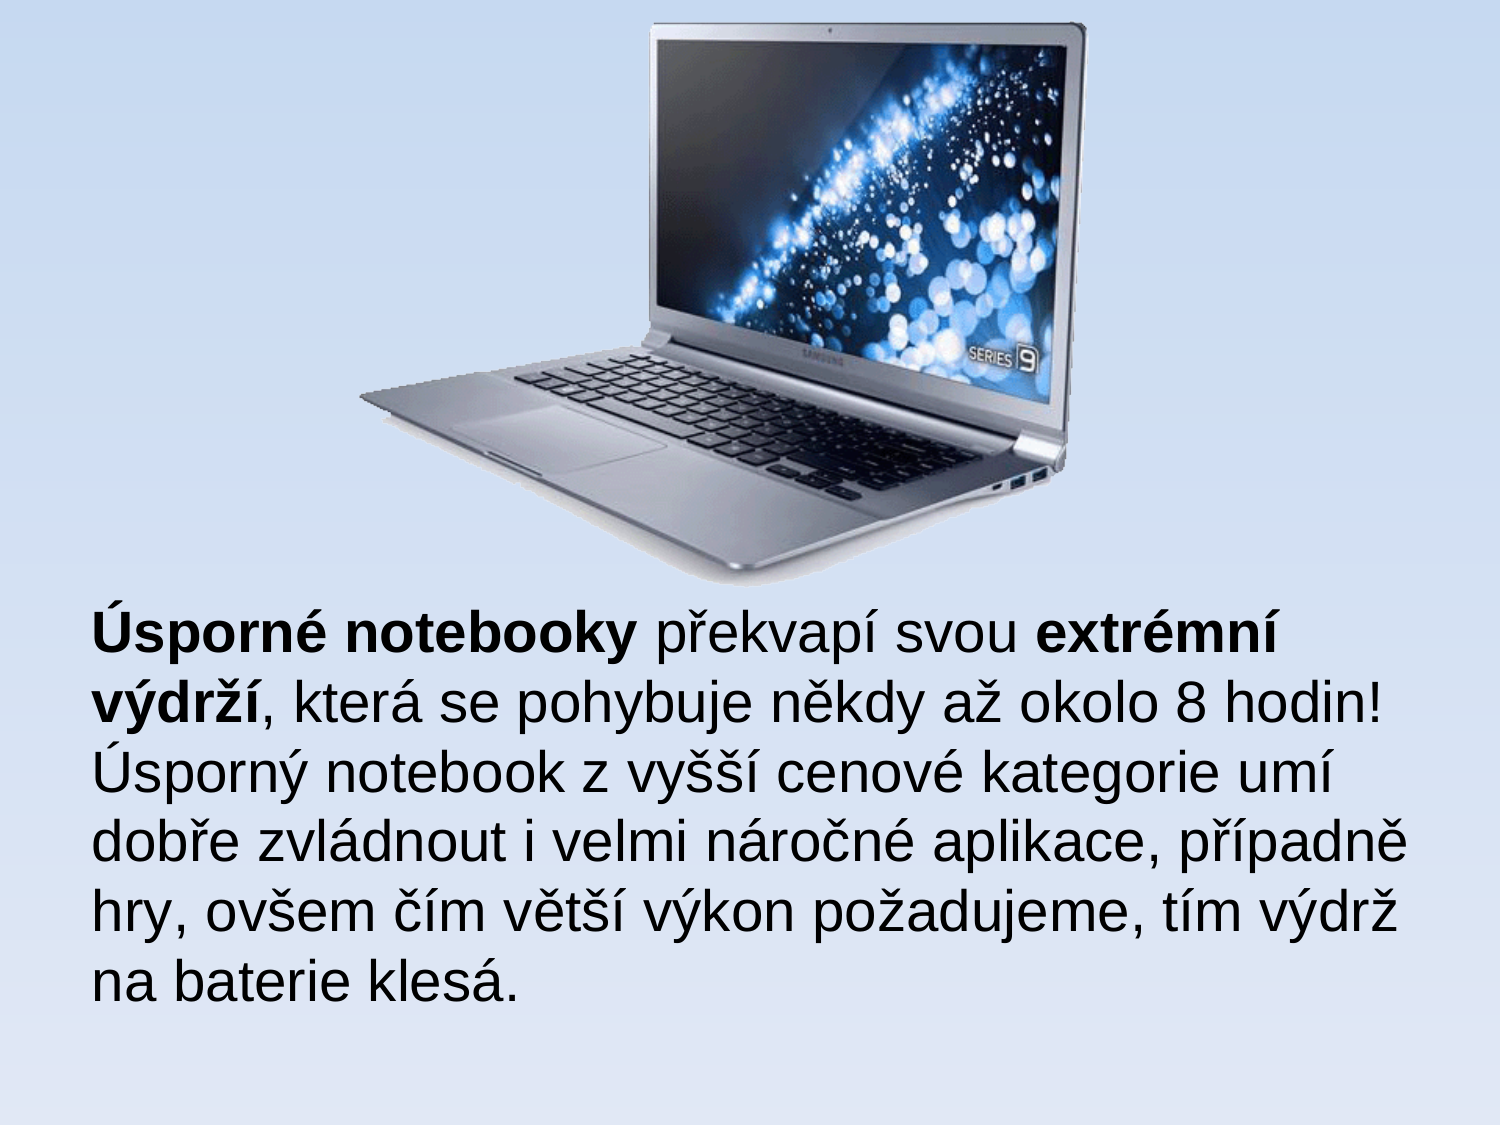

# Úsporné notebooky překvapí svou extrémní výdrží, která se pohybuje někdy až okolo 8 hodin! Úsporný notebook z vyšší cenové kategorie umí dobře zvládnout i velmi náročné aplikace, případně hry, ovšem čím větší výkon požadujeme, tím výdrž na baterie klesá.